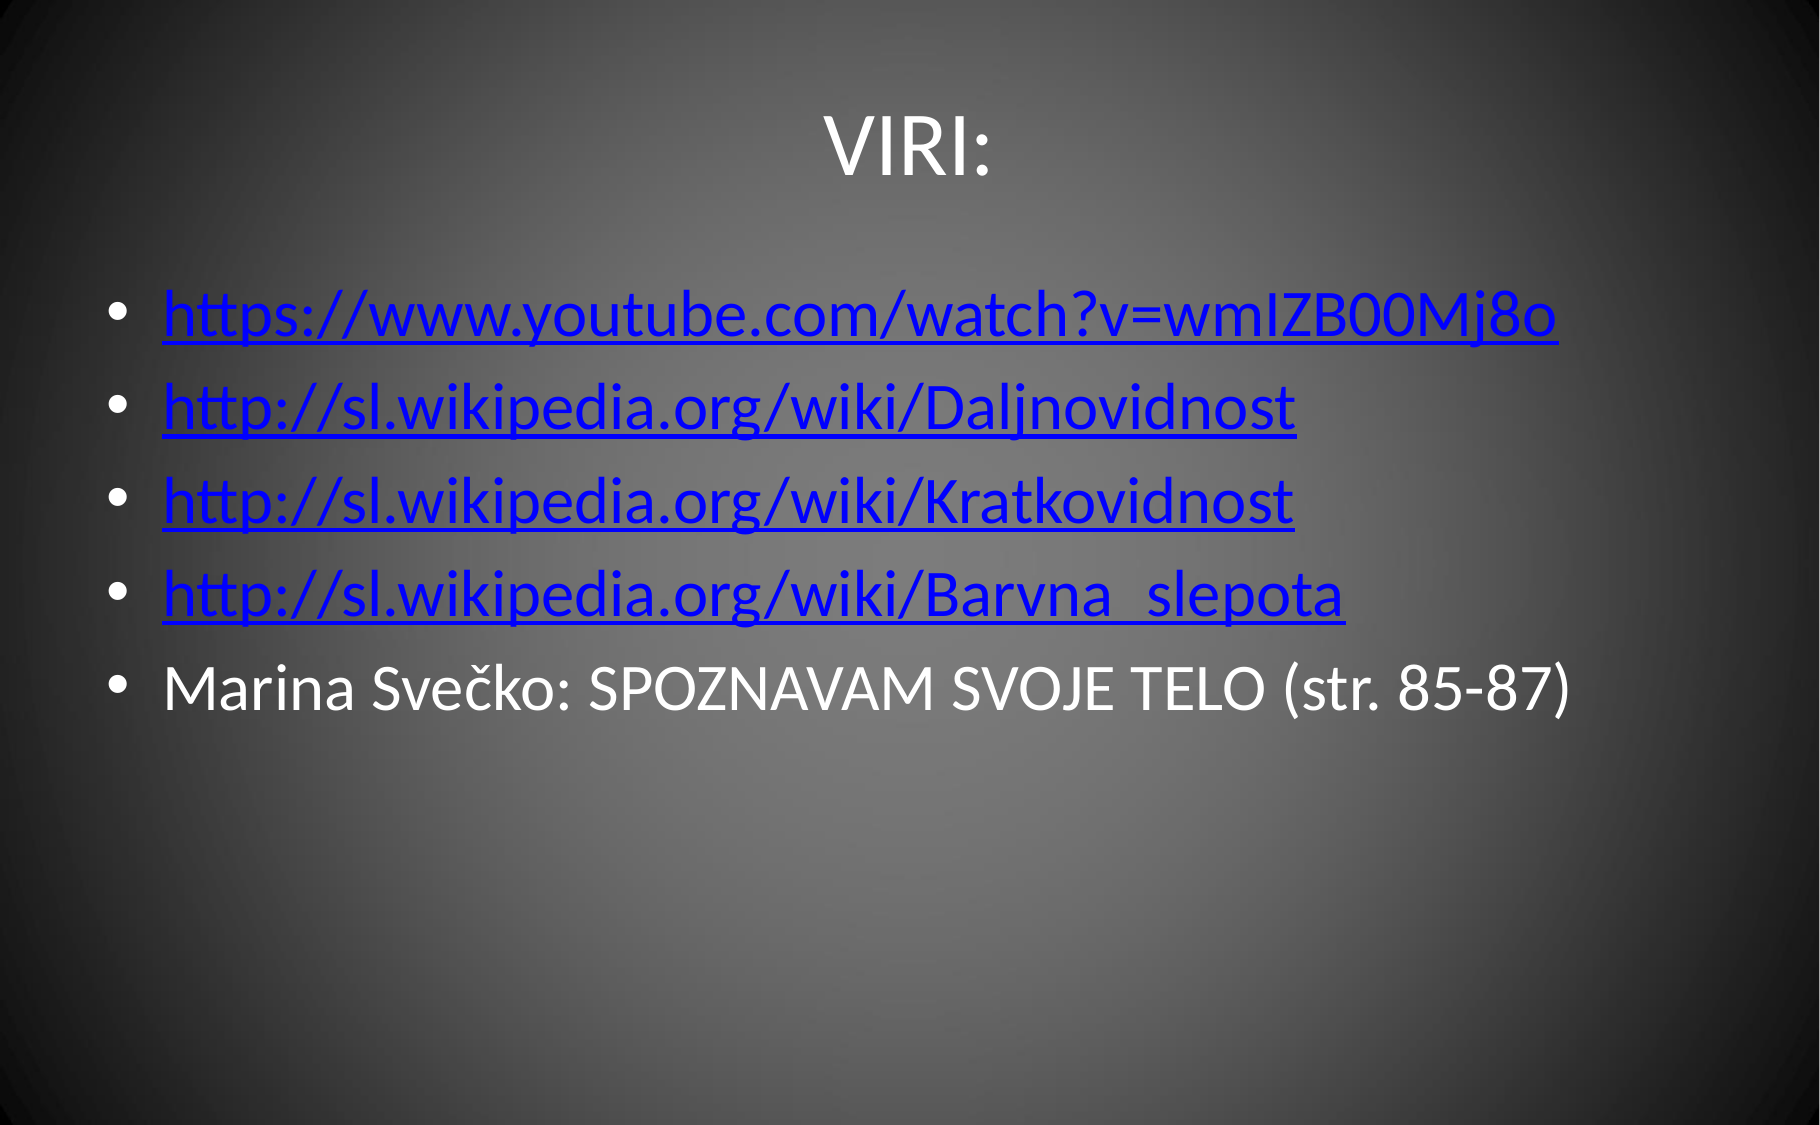

# VIRI:
https://www.youtube.com/watch?v=wmIZB00Mj8o
http://sl.wikipedia.org/wiki/Daljnovidnost
http://sl.wikipedia.org/wiki/Kratkovidnost
http://sl.wikipedia.org/wiki/Barvna_slepota
Marina Svečko: SPOZNAVAM SVOJE TELO (str. 85-87)